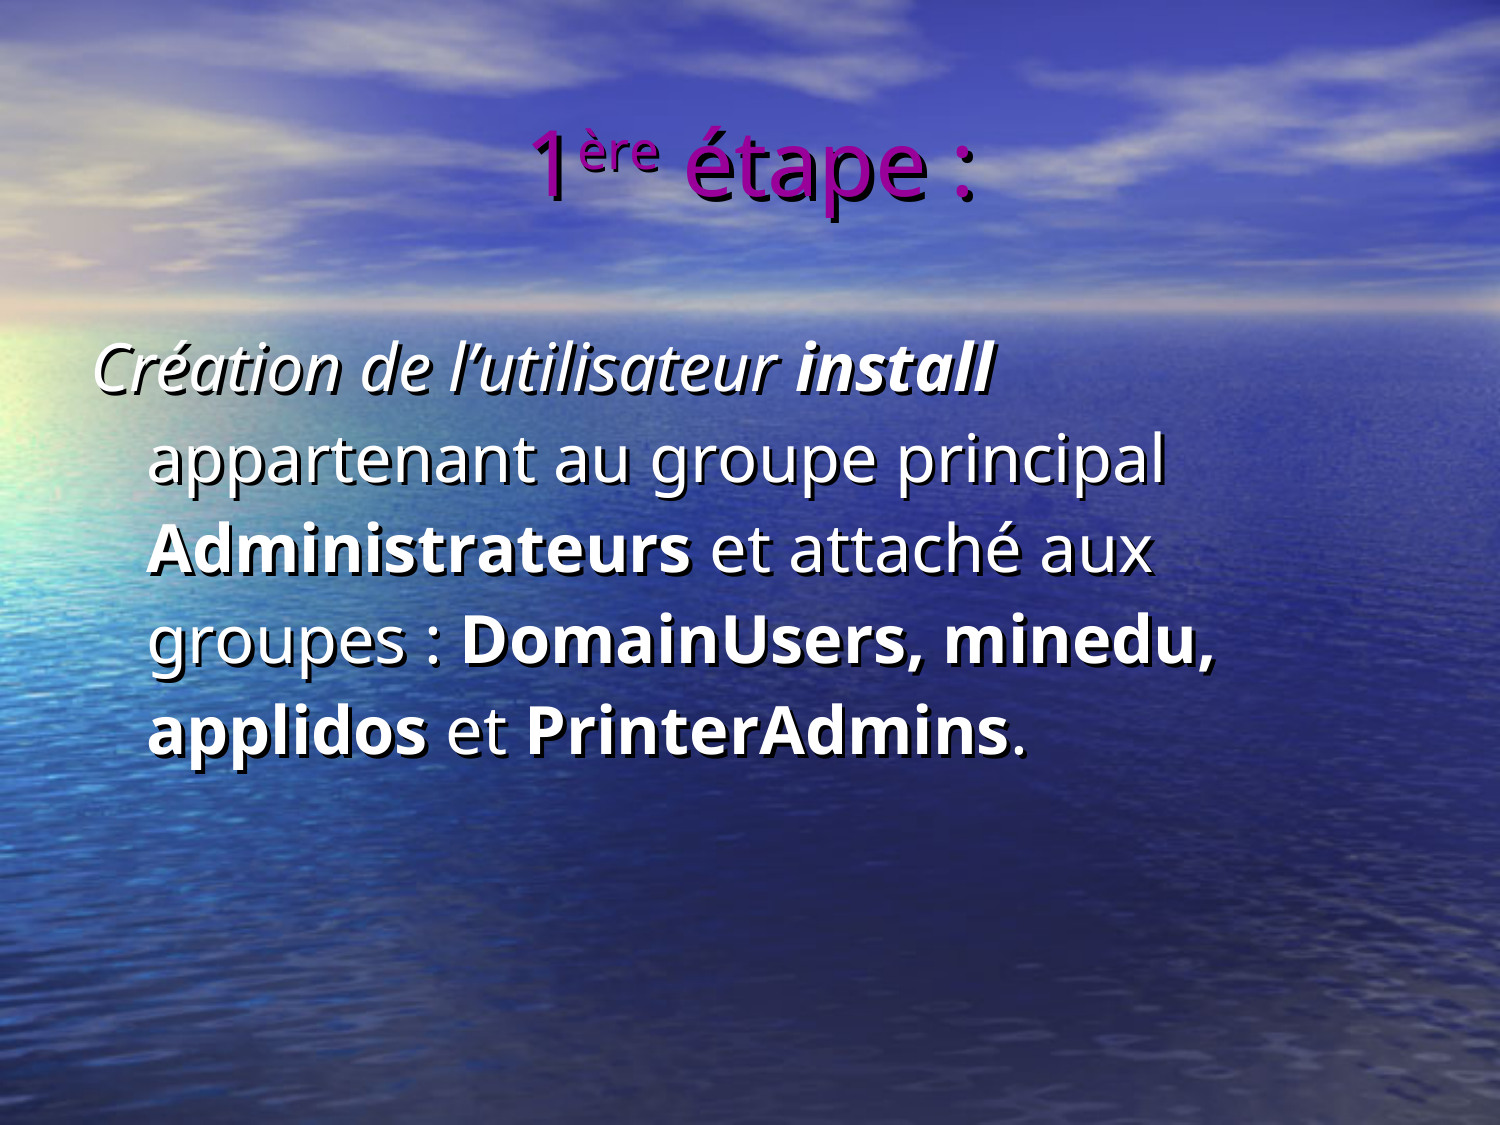

# 1ère étape :
Création de l’utilisateur install appartenant au groupe principal Administrateurs et attaché aux groupes : DomainUsers, minedu, applidos et PrinterAdmins.